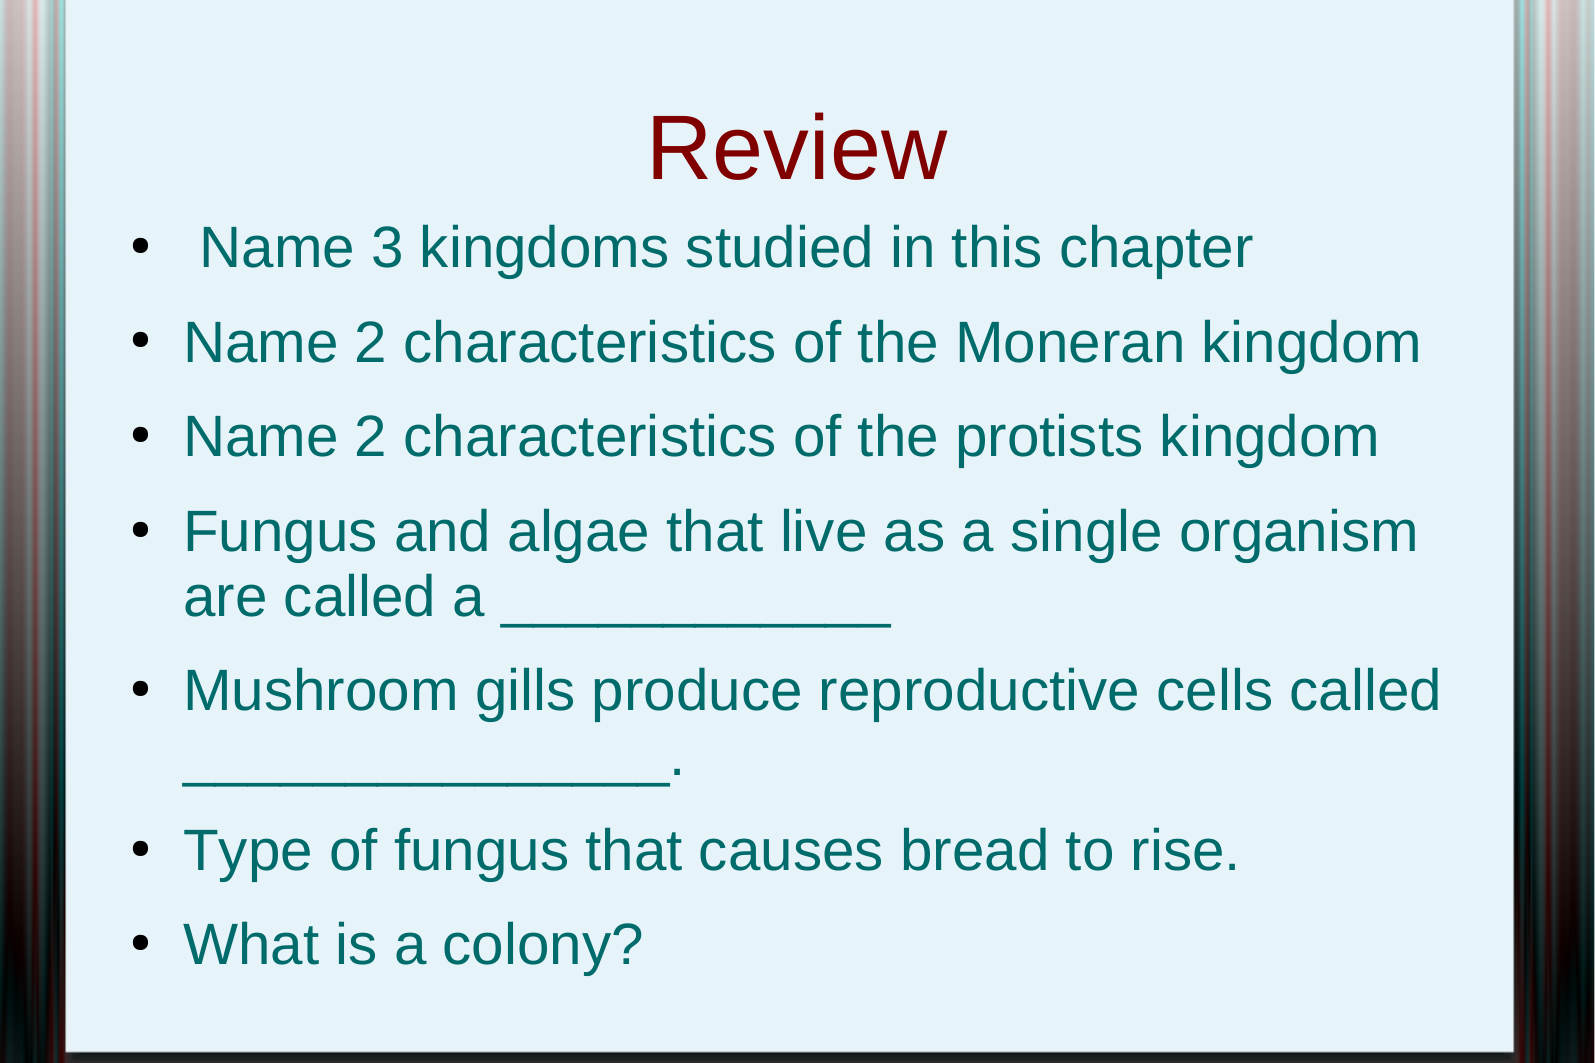

# Review
 Name 3 kingdoms studied in this chapter
Name 2 characteristics of the Moneran kingdom
Name 2 characteristics of the protists kingdom
Fungus and algae that live as a single organism are called a ____________
Mushroom gills produce reproductive cells called _______________.
Type of fungus that causes bread to rise.
What is a colony?